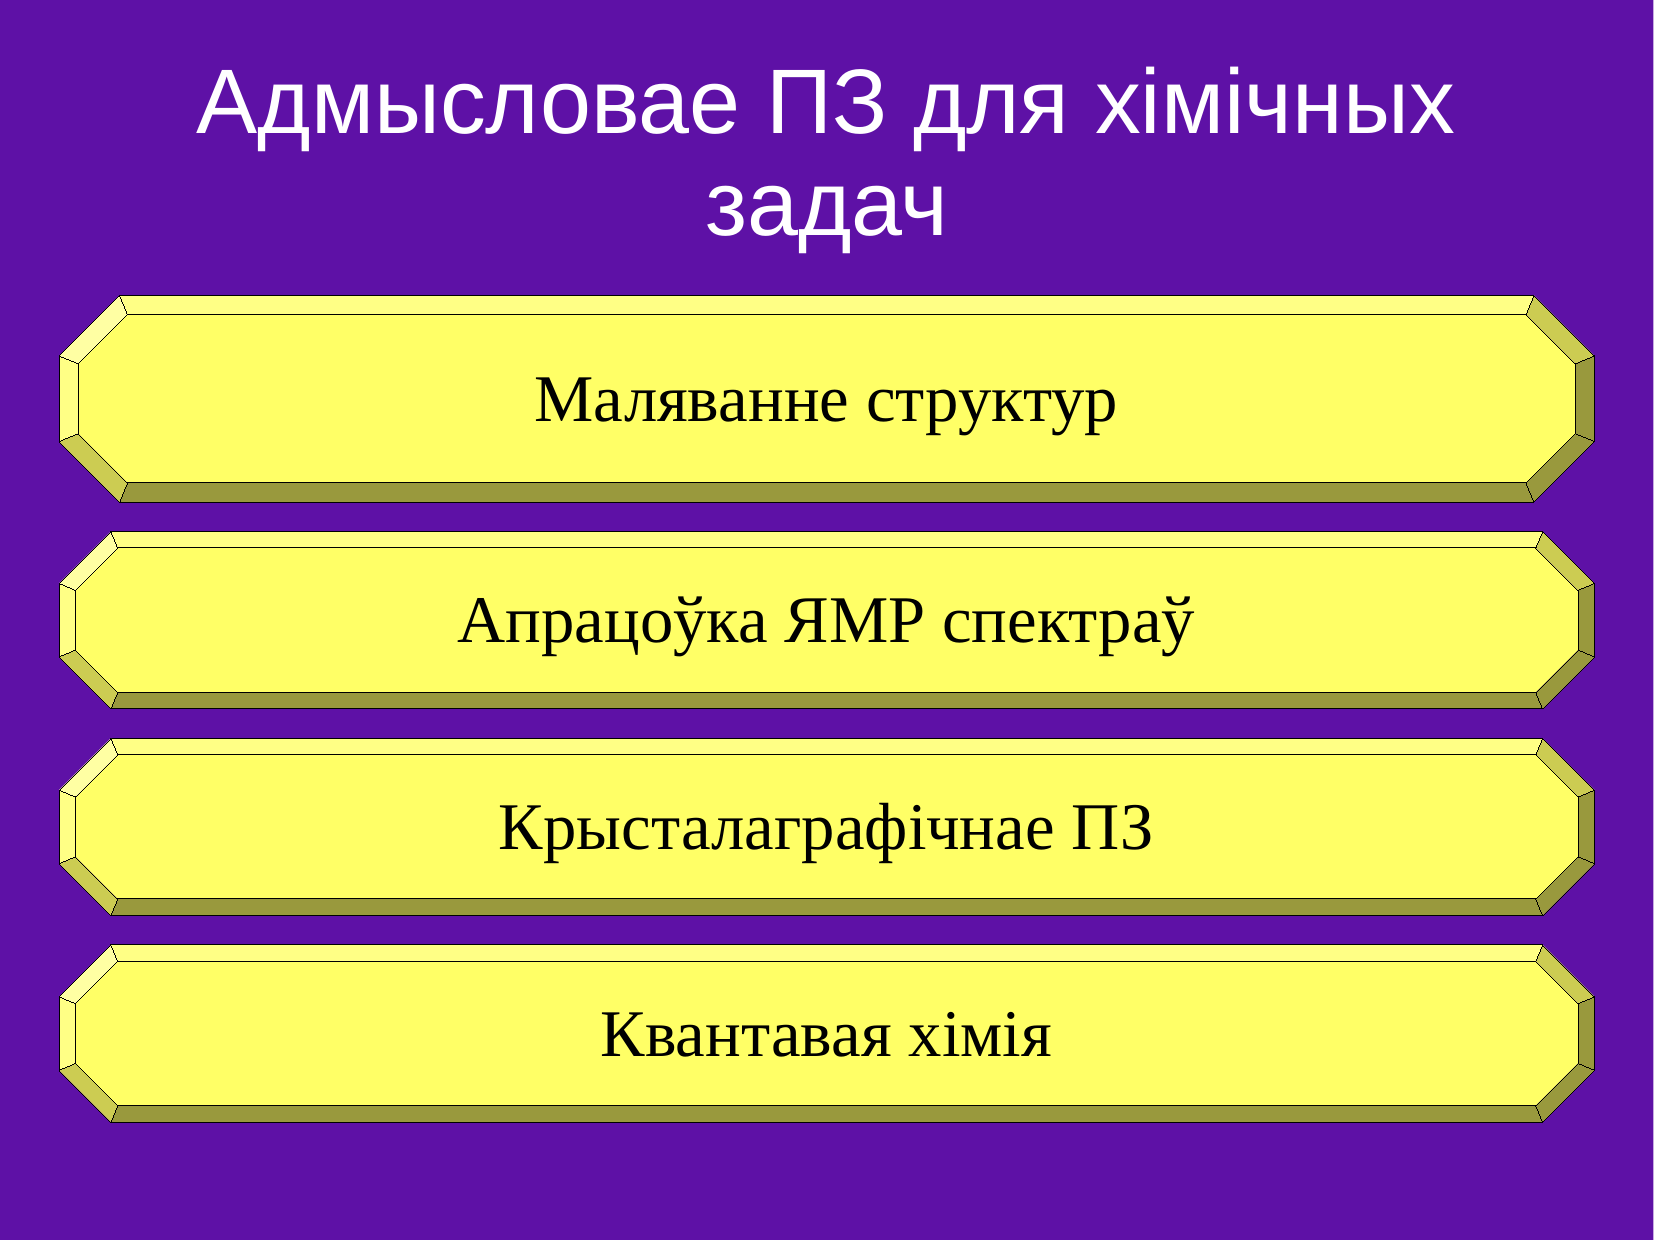

# Адмысловае ПЗ для хімічных задач
Маляванне структур
Апрацоўка ЯМР спектраў
Крысталаграфічнае ПЗ
Квантавая хімія